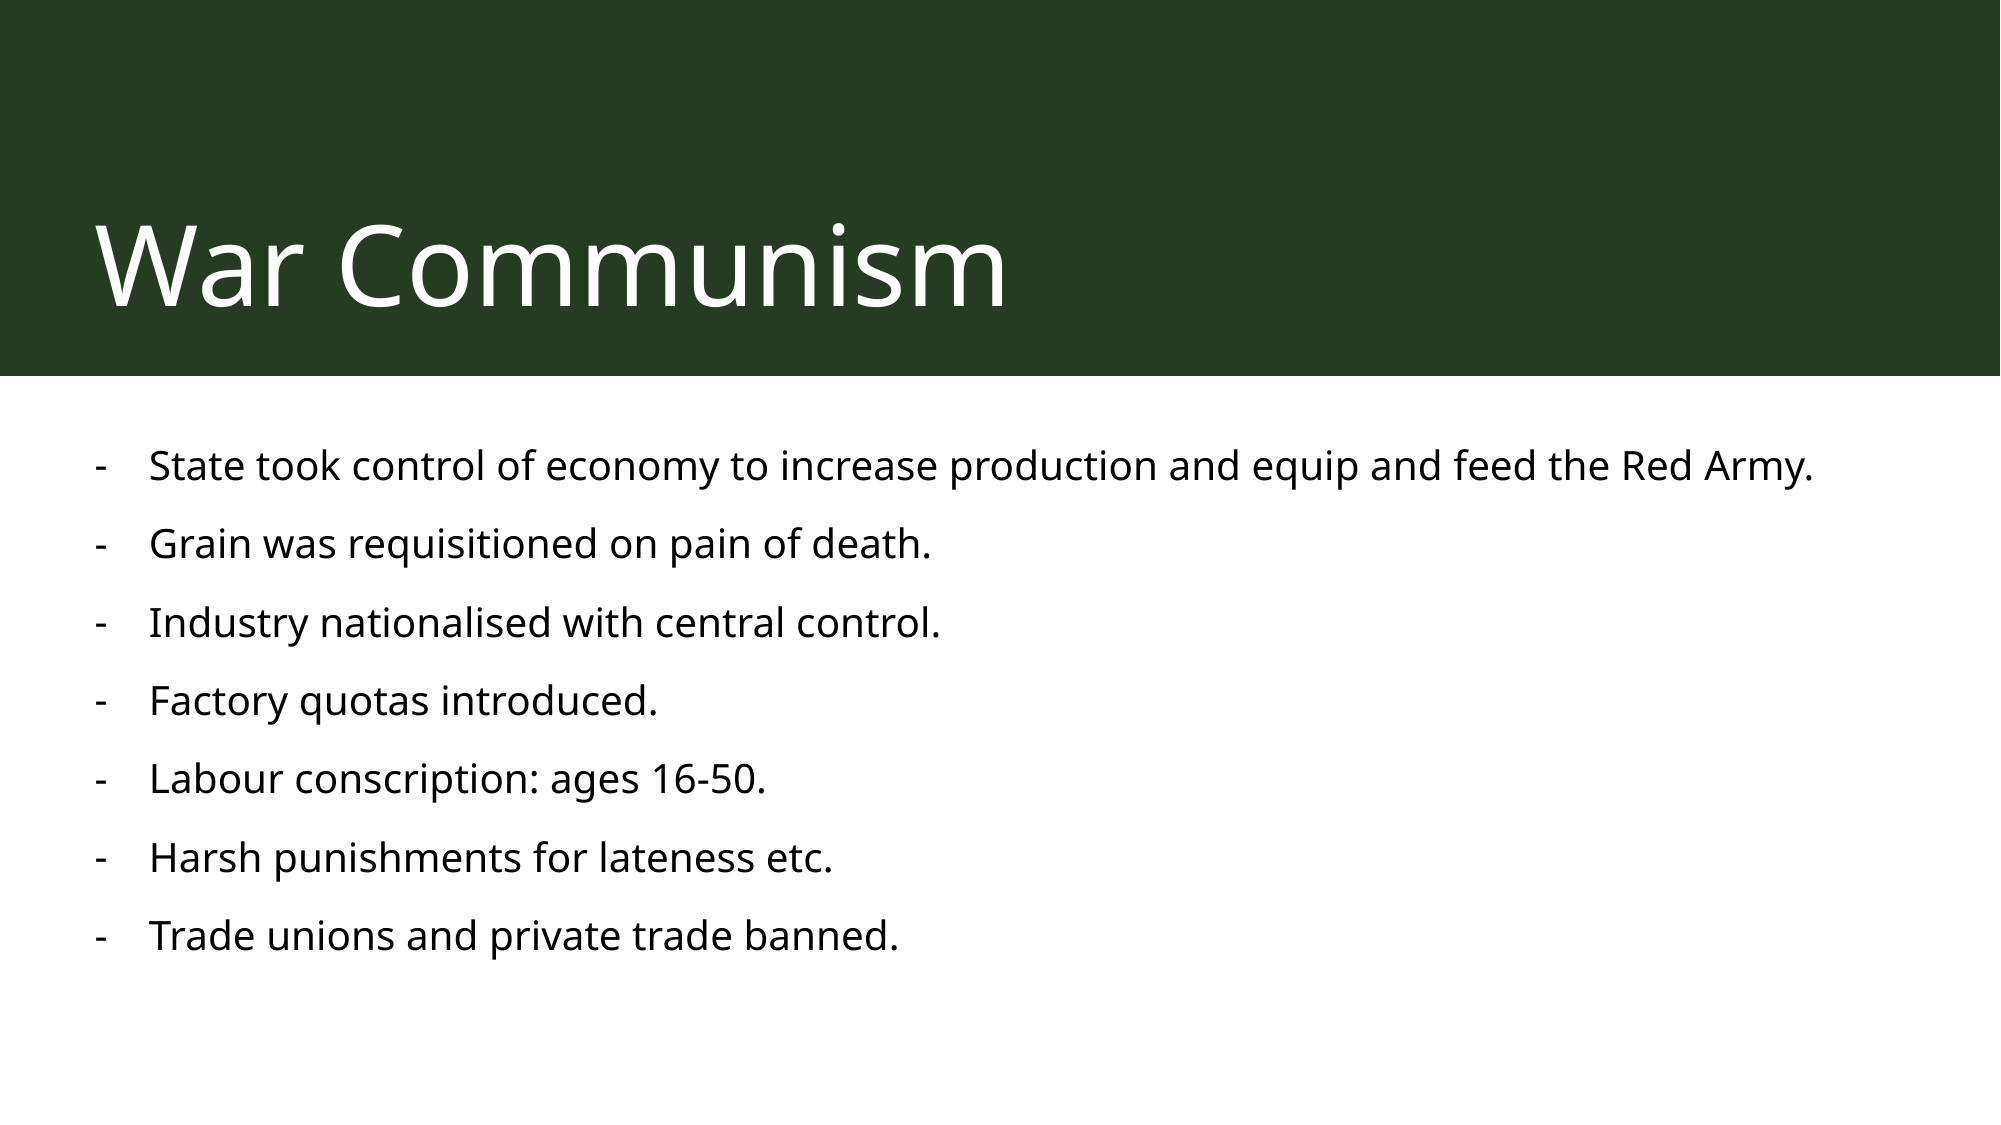

# War Communism
State took control of economy to increase production and equip and feed the Red Army.
Grain was requisitioned on pain of death.
Industry nationalised with central control.
Factory quotas introduced.
Labour conscription: ages 16-50.
Harsh punishments for lateness etc.
Trade unions and private trade banned.